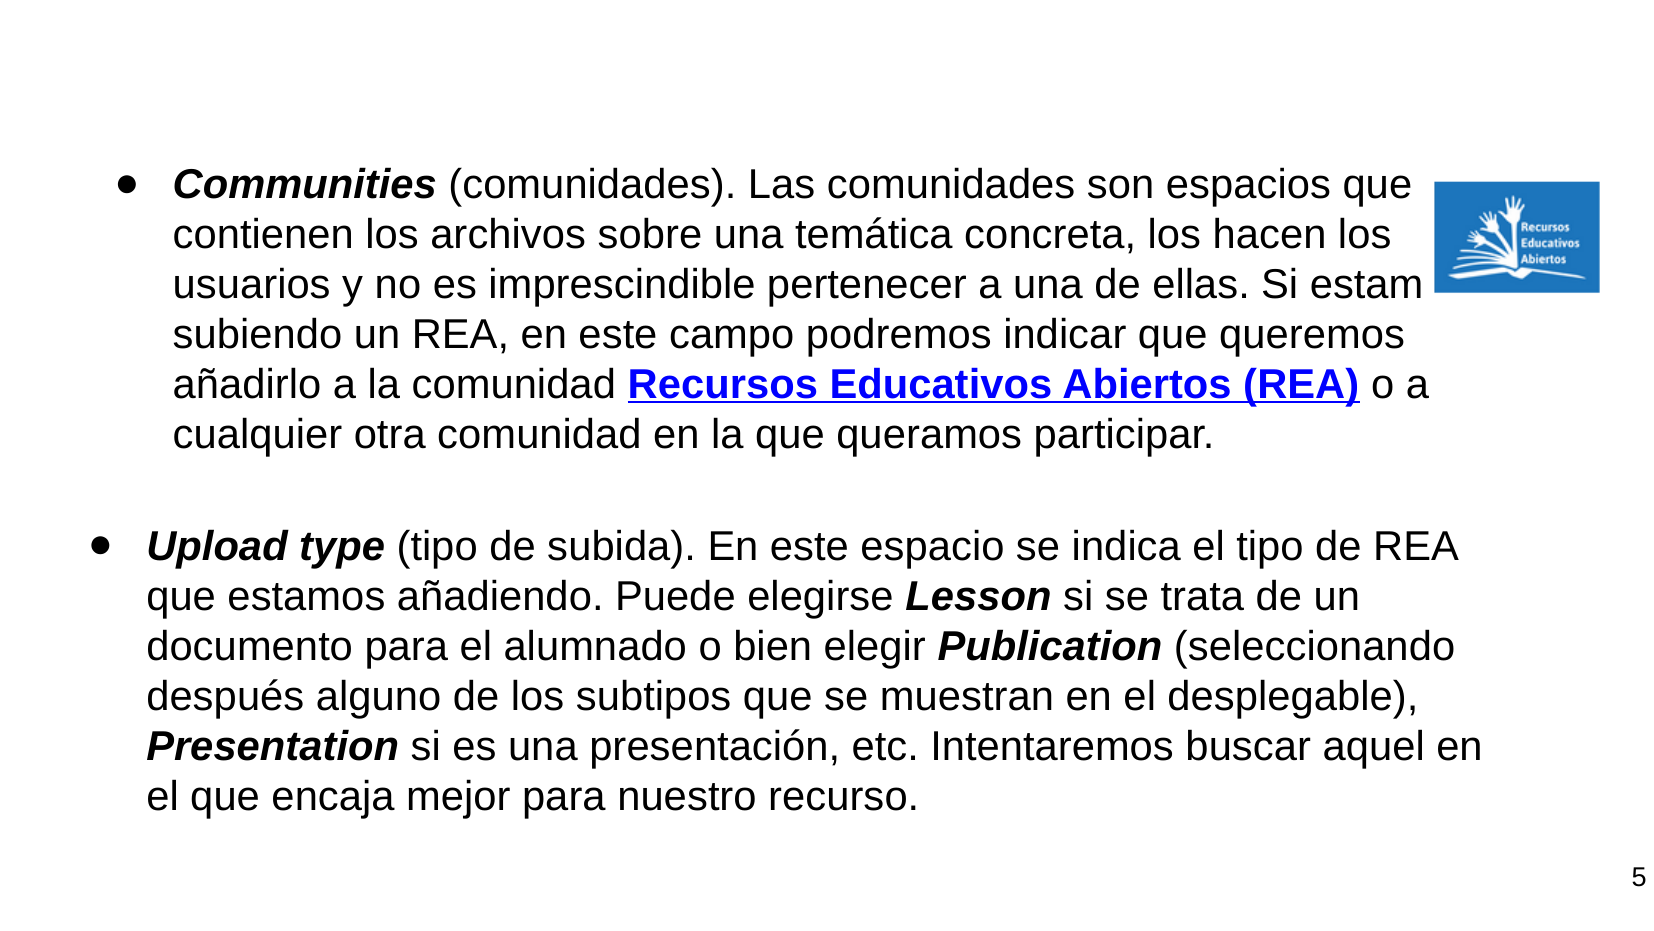

Communities (comunidades). Las comunidades son espacios que contienen los archivos sobre una temática concreta, los hacen los usuarios y no es imprescindible pertenecer a una de ellas. Si estamos subiendo un REA, en este campo podremos indicar que queremos añadirlo a la comunidad Recursos Educativos Abiertos (REA) o a cualquier otra comunidad en la que queramos participar.
# Upload type (tipo de subida). En este espacio se indica el tipo de REA que estamos añadiendo. Puede elegirse Lesson si se trata de un documento para el alumnado o bien elegir Publication (seleccionando después alguno de los subtipos que se muestran en el desplegable), Presentation si es una presentación, etc. Intentaremos buscar aquel en el que encaja mejor para nuestro recurso.